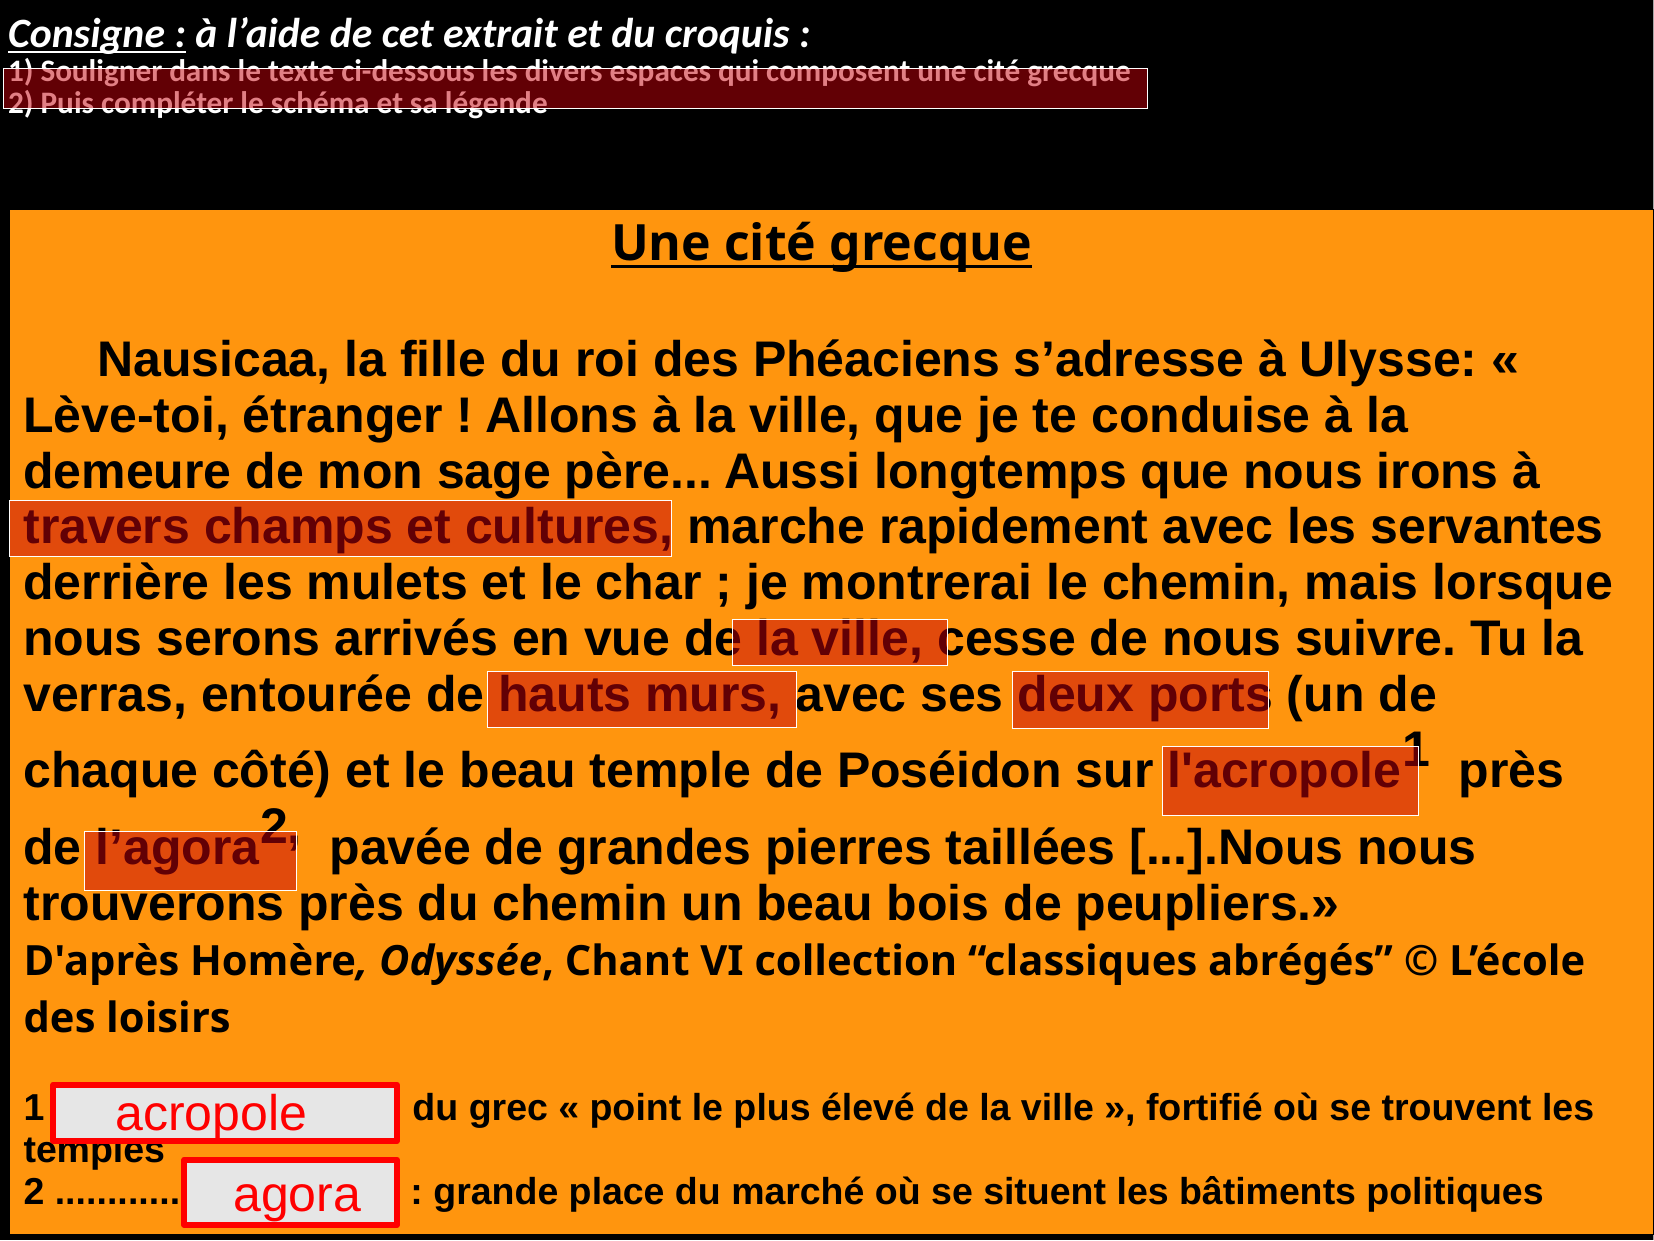

Consigne : à l’aide de cet extrait et du croquis :
1) Souligner dans le texte ci-dessous les divers espaces qui composent une cité grecque
2) Puis compléter le schéma et sa légende
Une cité grecque
	Nausicaa, la fille du roi des Phéaciens s’adresse à Ulysse: « Lève-toi, étranger ! Allons à la ville, que je te conduise à la demeure de mon sage père... Aussi longtemps que nous irons à travers champs et cultures, marche rapidement avec les servantes derrière les mulets et le char ; je montrerai le chemin, mais lorsque nous serons arrivés en vue de la ville, cesse de nous suivre. Tu la verras, entourée de hauts murs, avec ses deux ports (un de chaque côté) et le beau temple de Poséidon sur l'acropole1 près de l’agora2, pavée de grandes pierres taillées [...].Nous nous trouverons près du chemin un beau bois de peupliers.»
D'après Homère, Odyssée, Chant VI collection “classiques abrégés” © L’école des loisirs
1 .............................. : du grec « point le plus élevé de la ville », fortifié où se trouvent les temples
2 ................................. : grande place du marché où se situent les bâtiments politiques
acropole
 agora